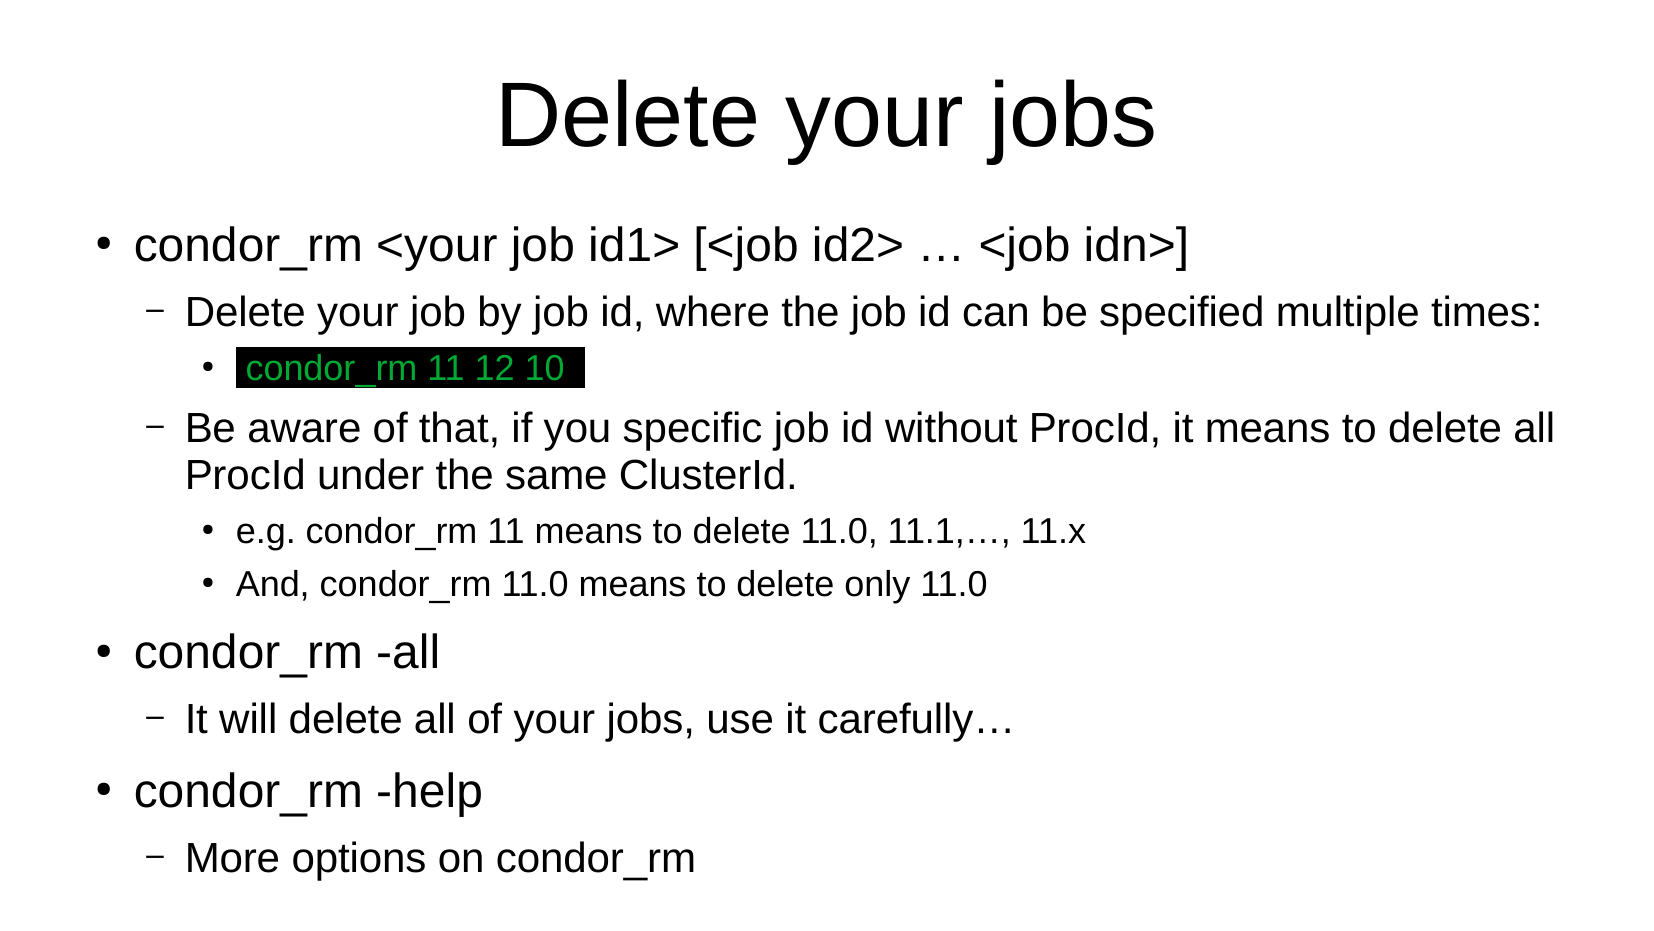

# Delete your jobs
condor_rm <your job id1> [<job id2> … <job idn>]
Delete your job by job id, where the job id can be specified multiple times:
 condor_rm 11 12 10
Be aware of that, if you specific job id without ProcId, it means to delete all ProcId under the same ClusterId.
e.g. condor_rm 11 means to delete 11.0, 11.1,…, 11.x
And, condor_rm 11.0 means to delete only 11.0
condor_rm -all
It will delete all of your jobs, use it carefully…
condor_rm -help
More options on condor_rm